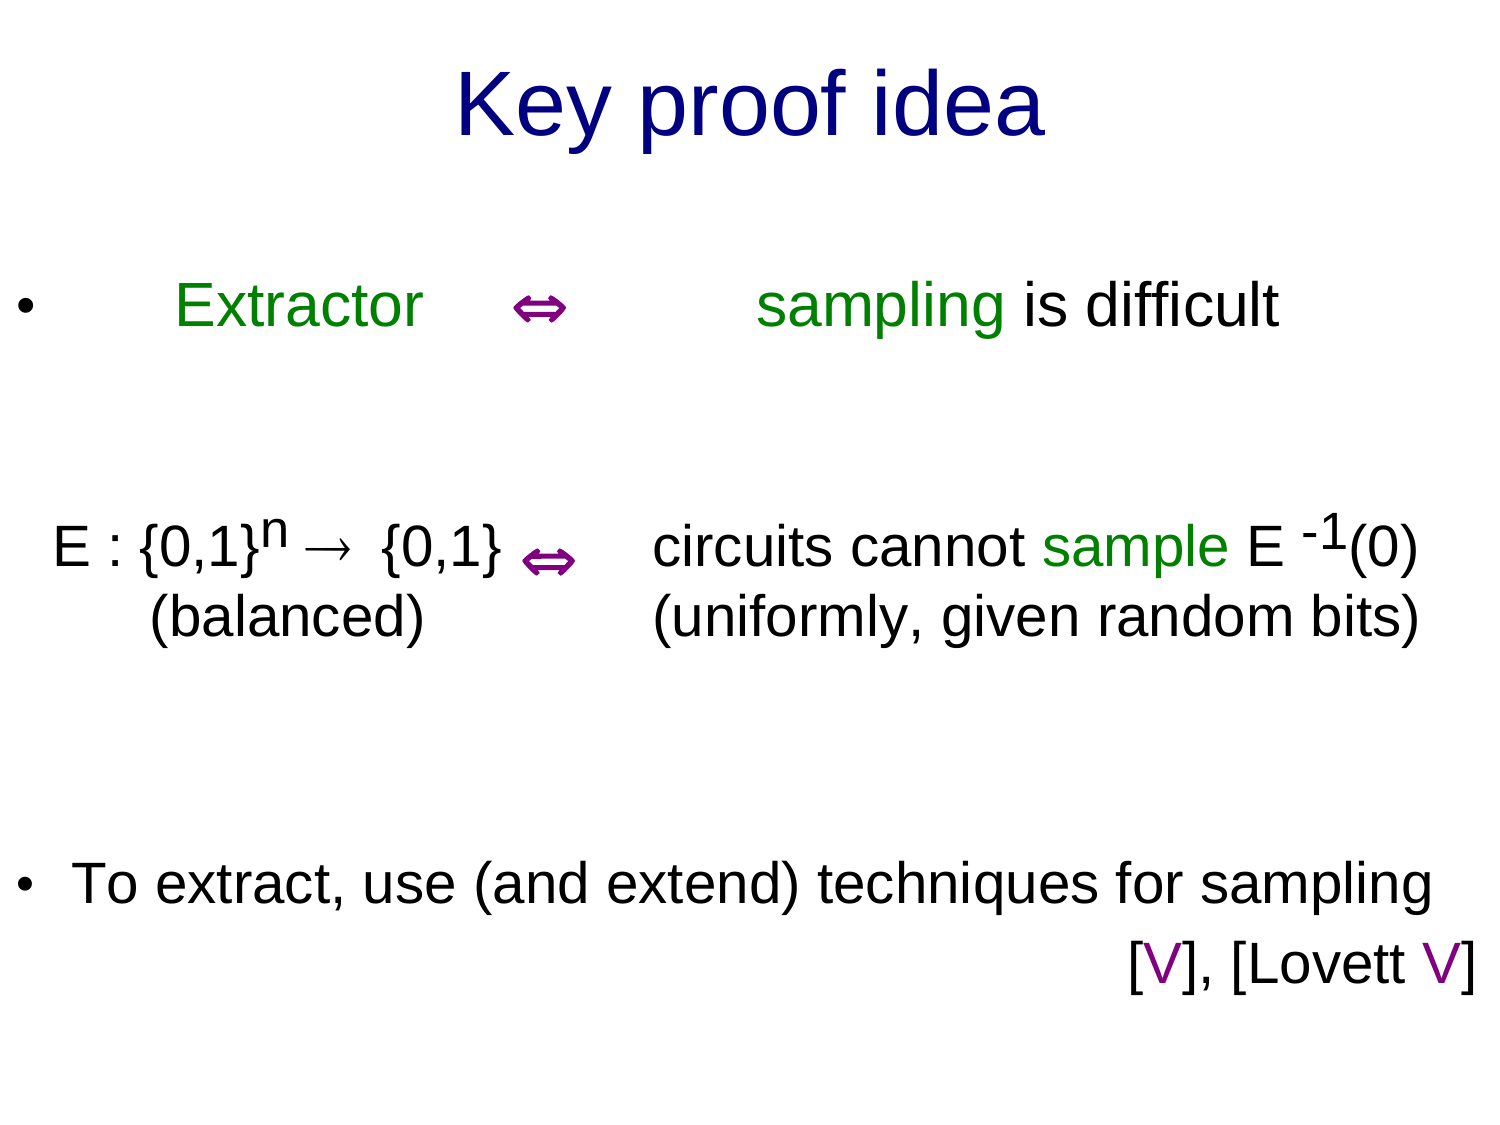

Key proof idea
# Extractor  sampling is difficult
 
To extract, use (and extend) techniques for sampling
 [V], [Lovett V]
E : {0,1}n  {0,1}
 (balanced)
circuits cannot sample E -1(0) (uniformly, given random bits)